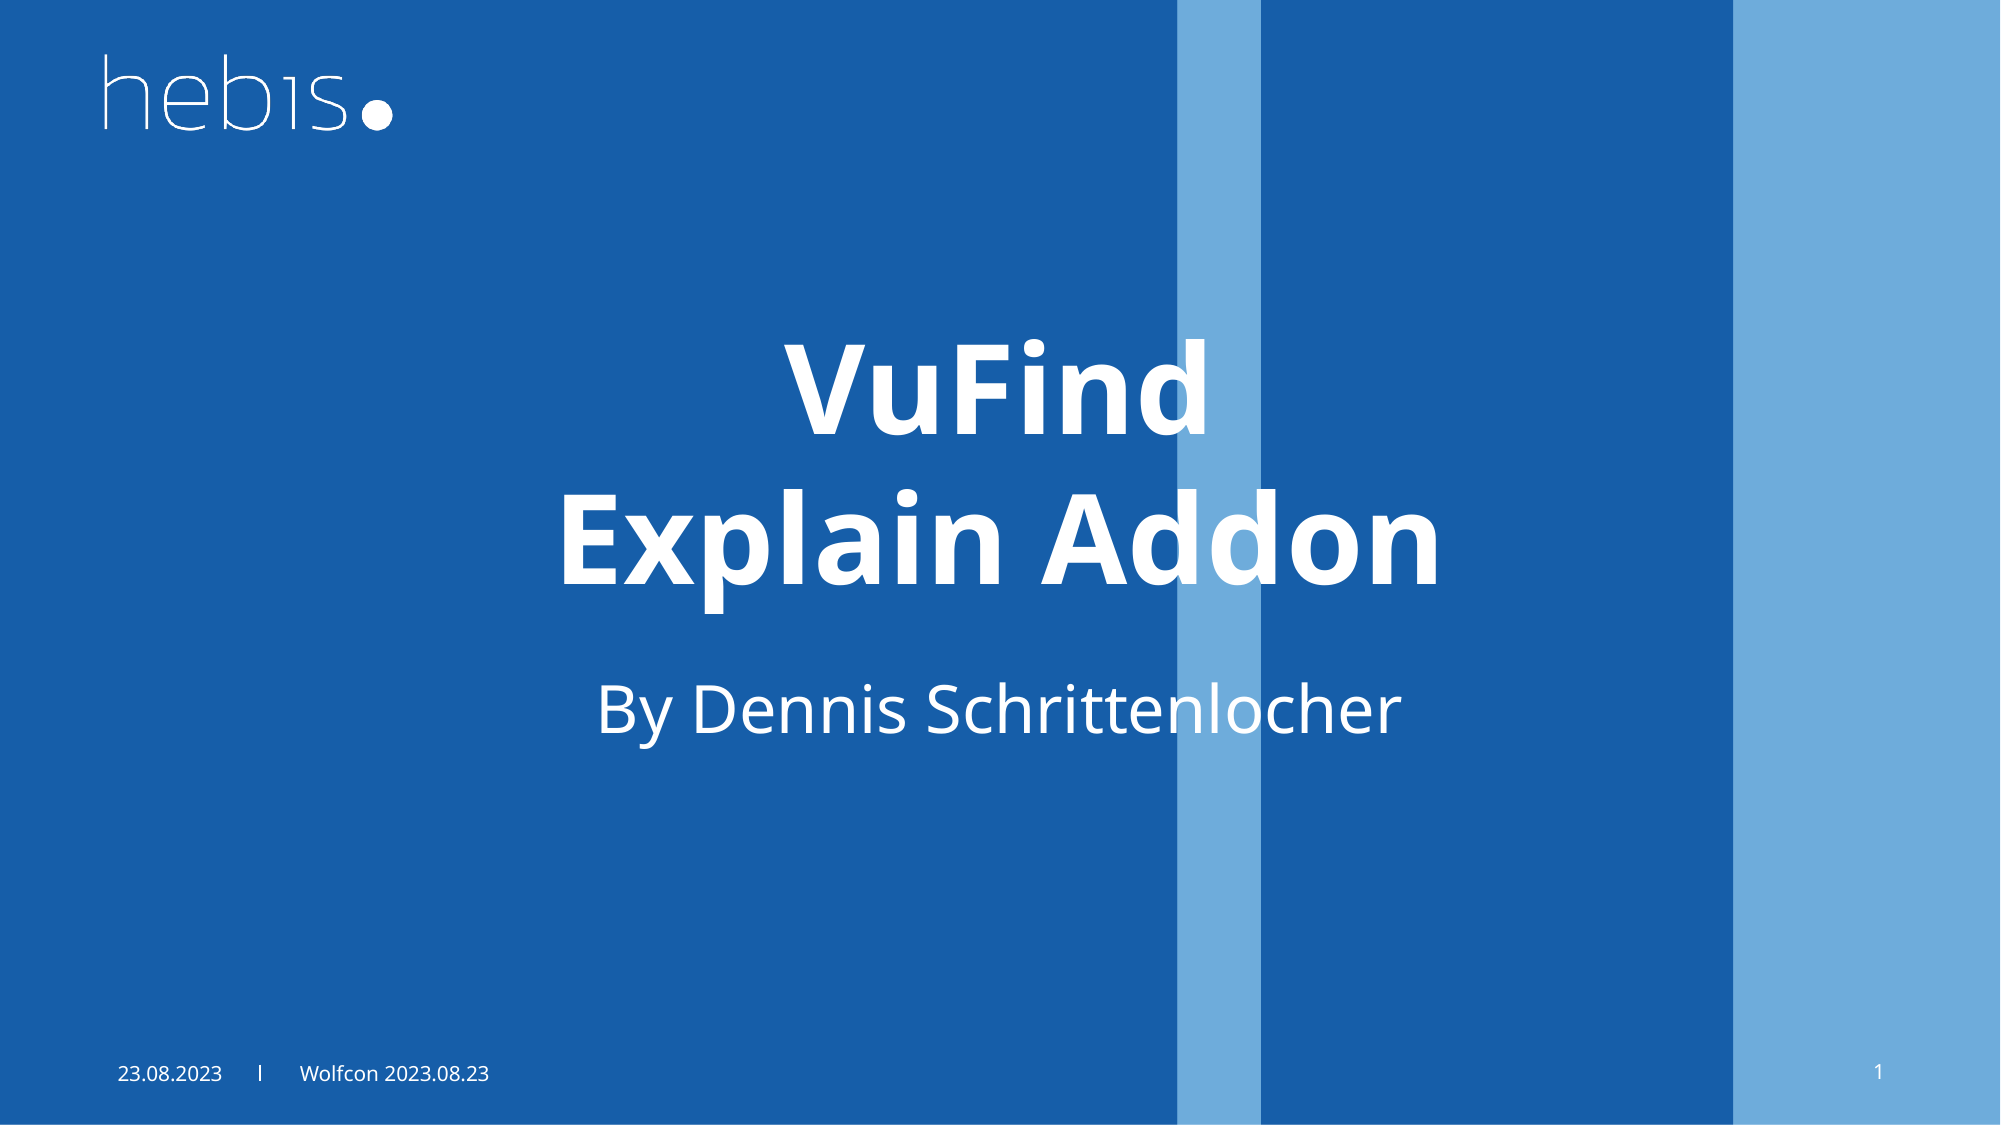

# VuFind Explain Addon
By Dennis Schrittenlocher
23.08.2023
Wolfcon 2023.08.23